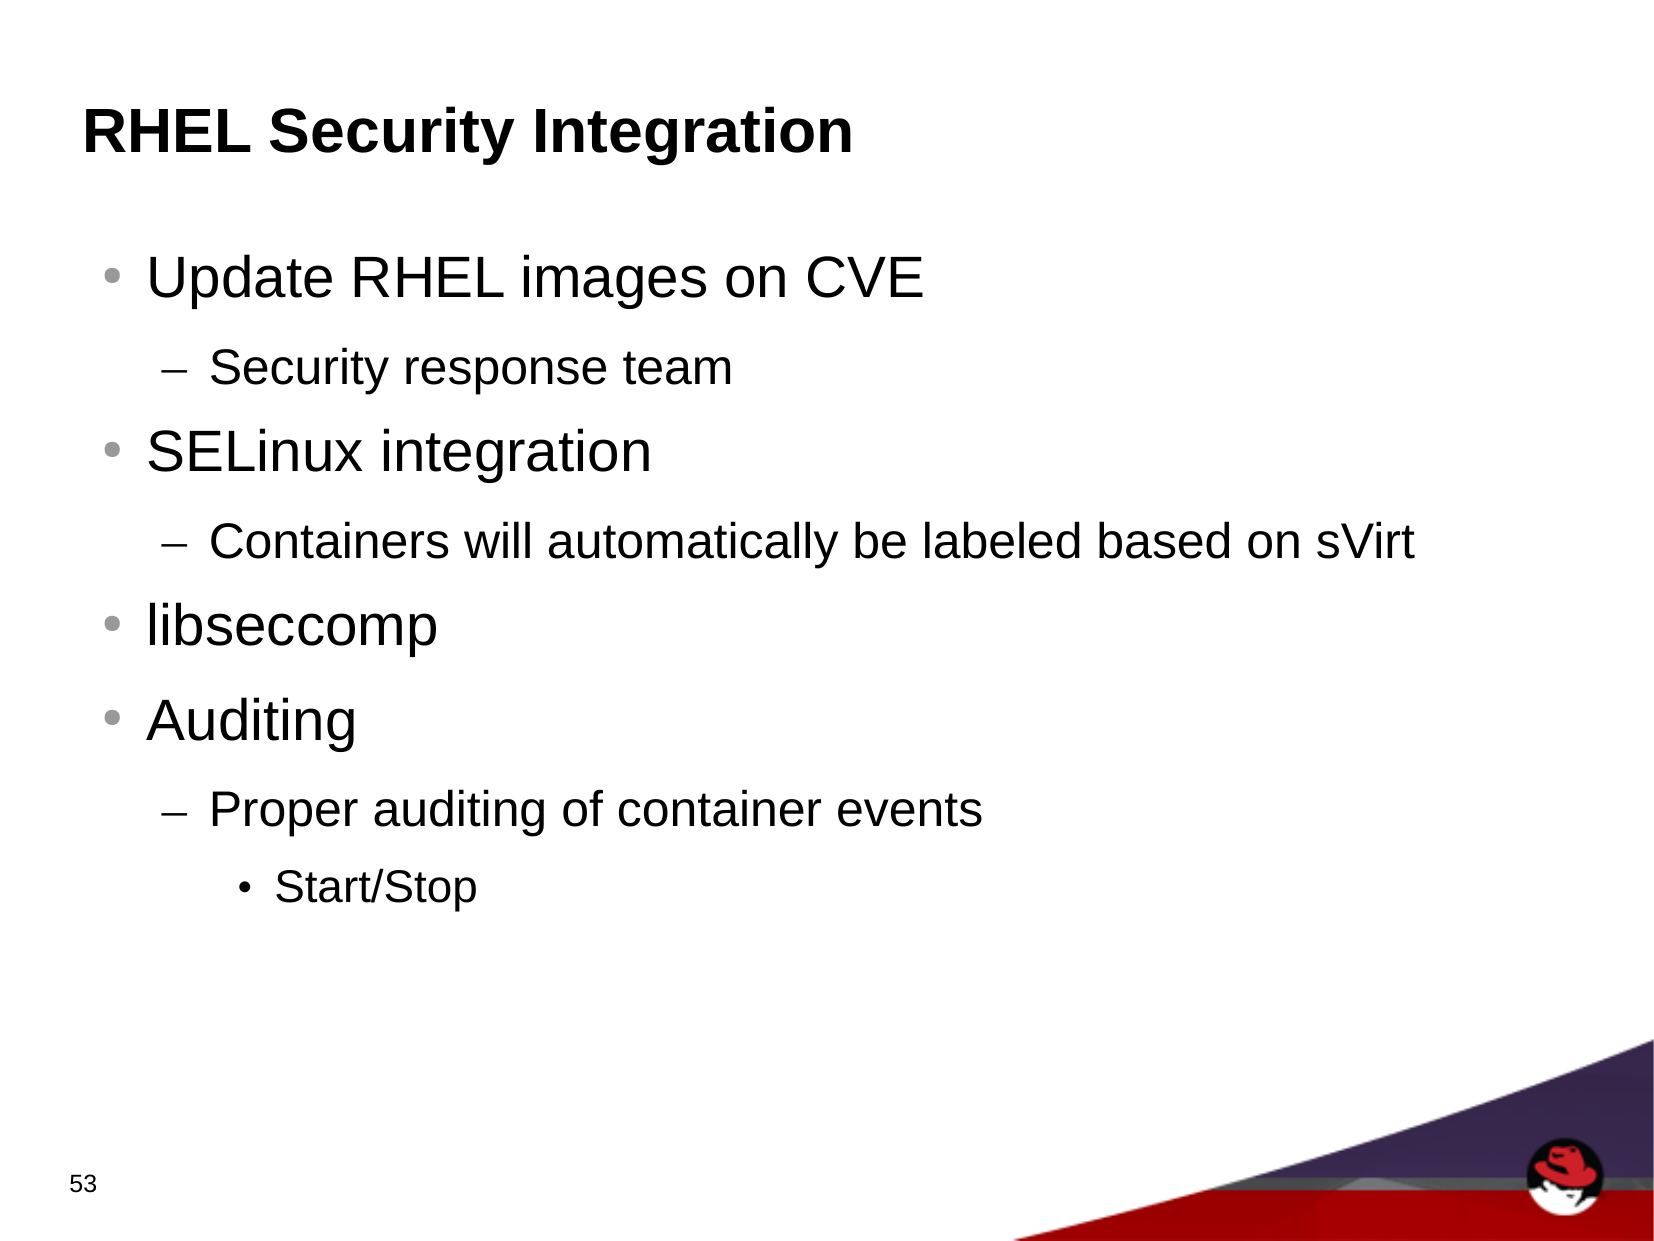

# RHEL Security Integration
Update RHEL images on CVE
Security response team
SELinux integration
Containers will automatically be labeled based on sVirt
libseccomp
Auditing
Proper auditing of container events
Start/Stop